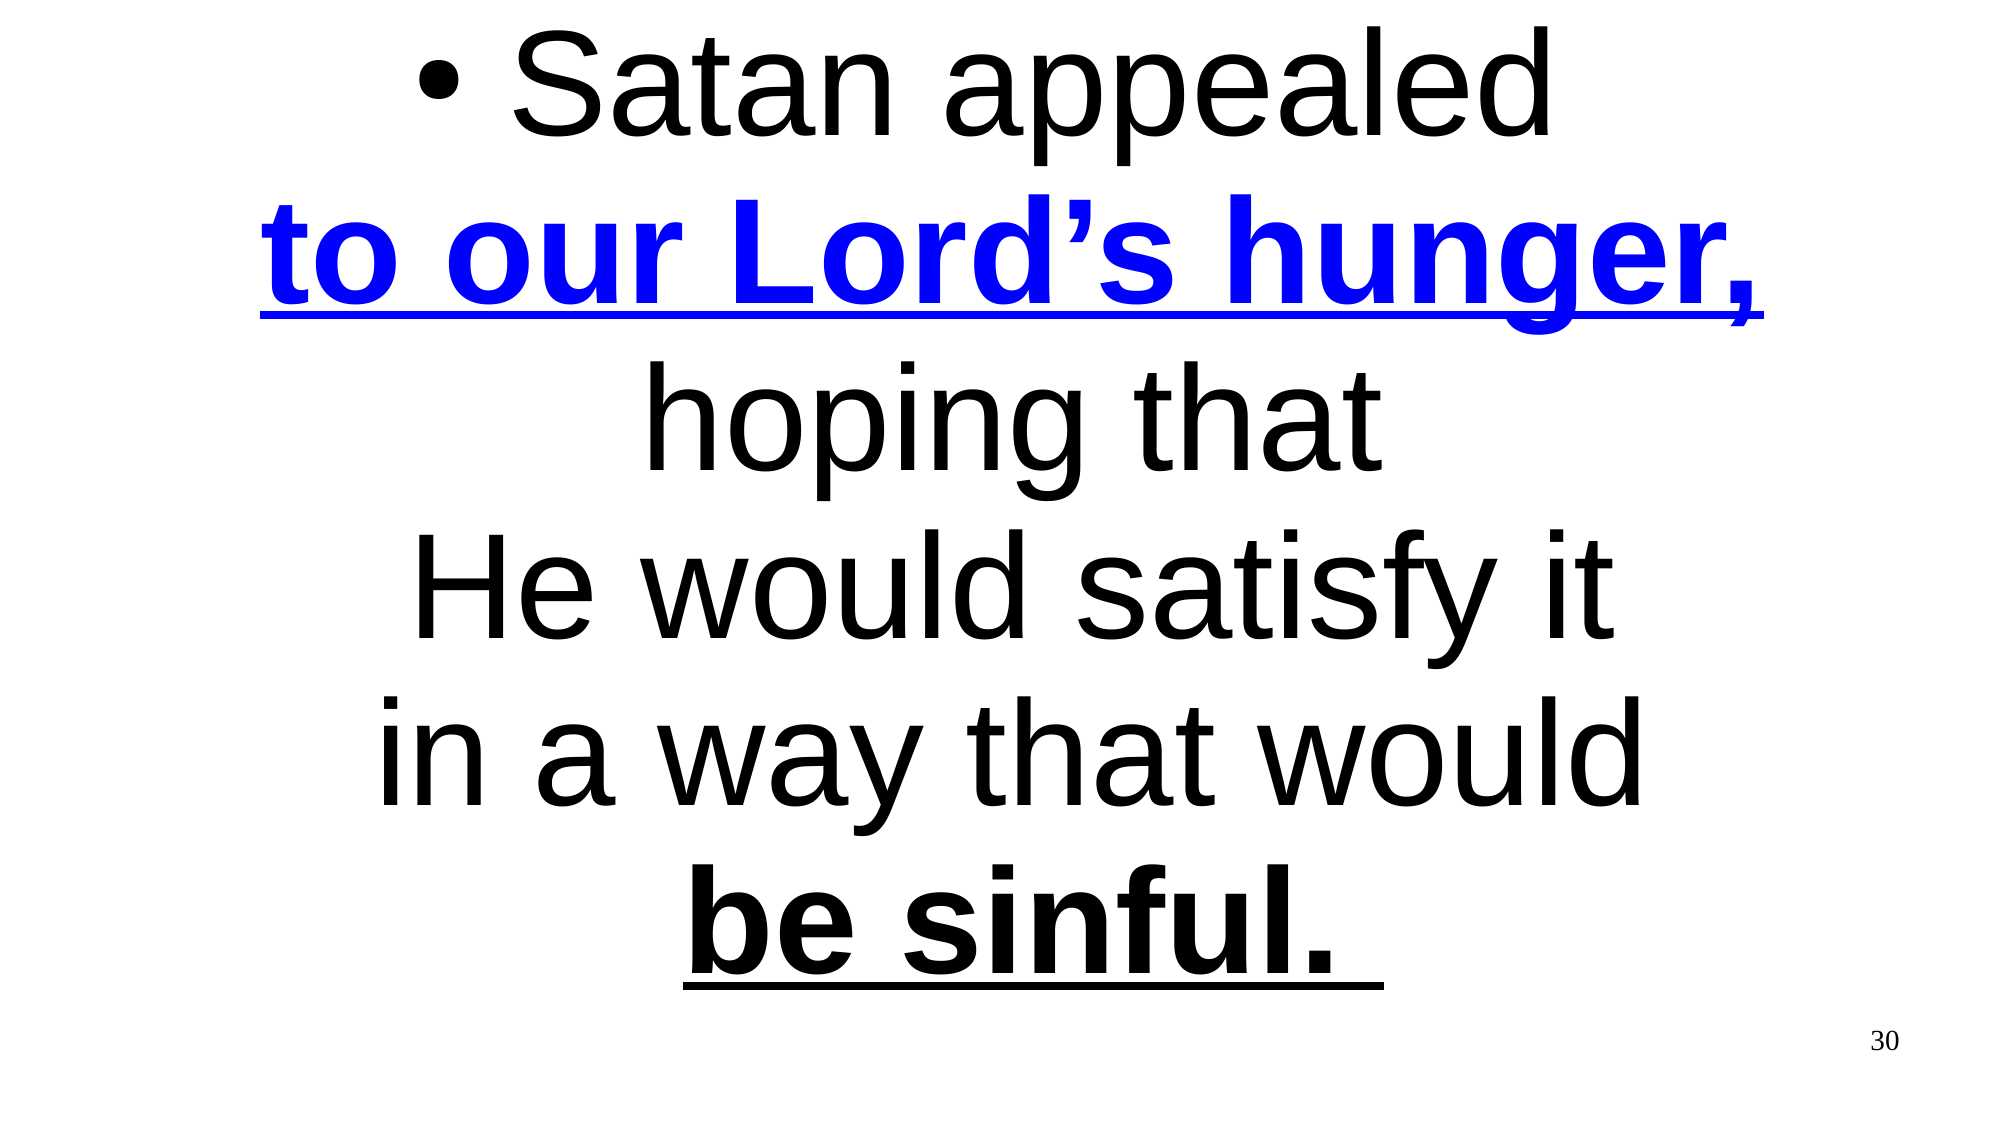

# Satan appealed to our Lord’s hunger, hoping that He would satisfy it in a way that would be sinful.
30